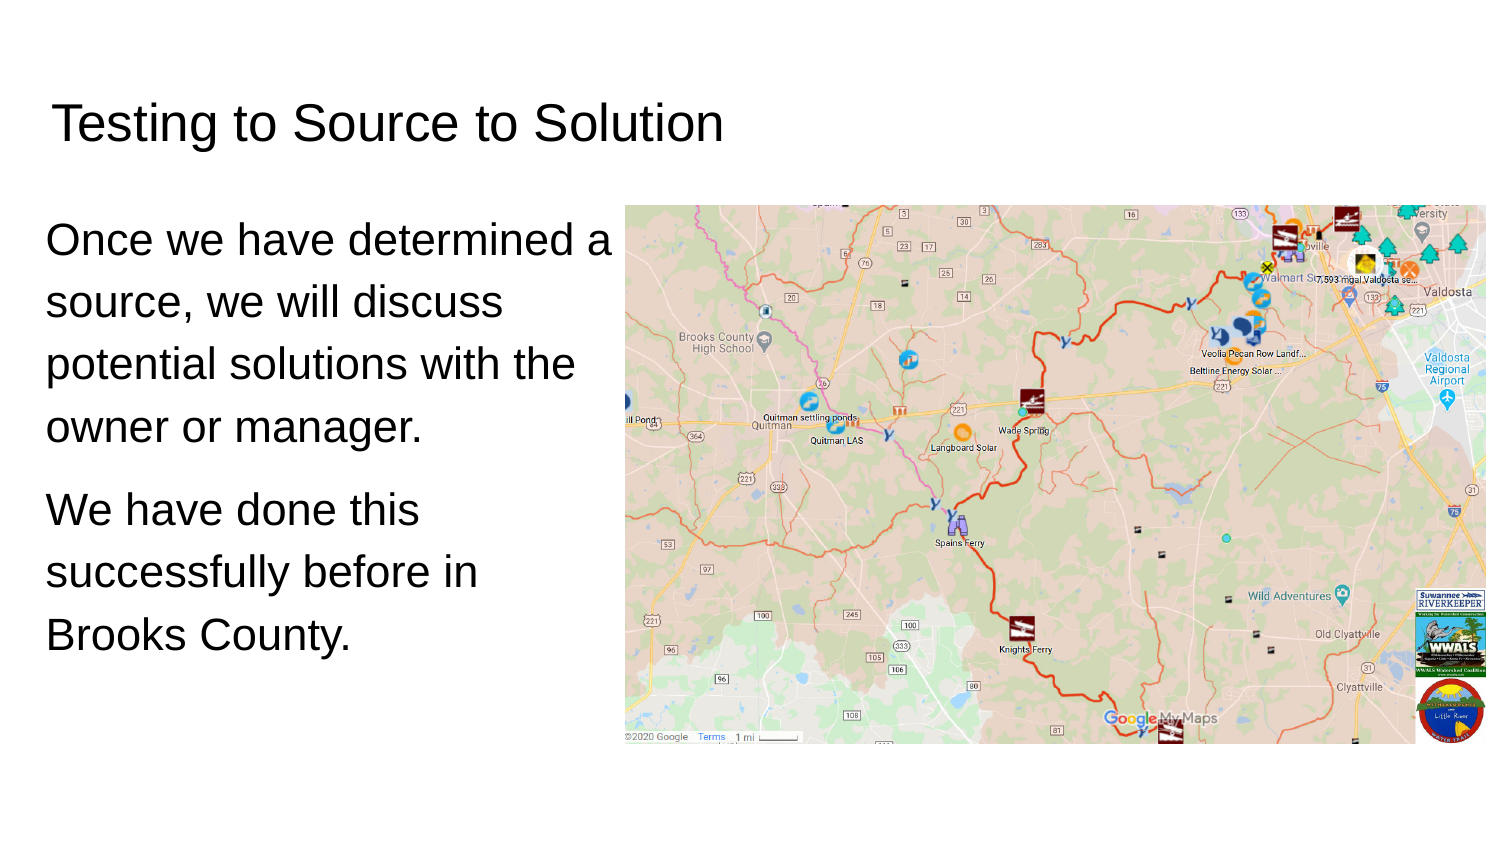

# Testing to Source to Solution
Once we have determined a source, we will discuss potential solutions with the owner or manager.
We have done this successfully before in Brooks County.